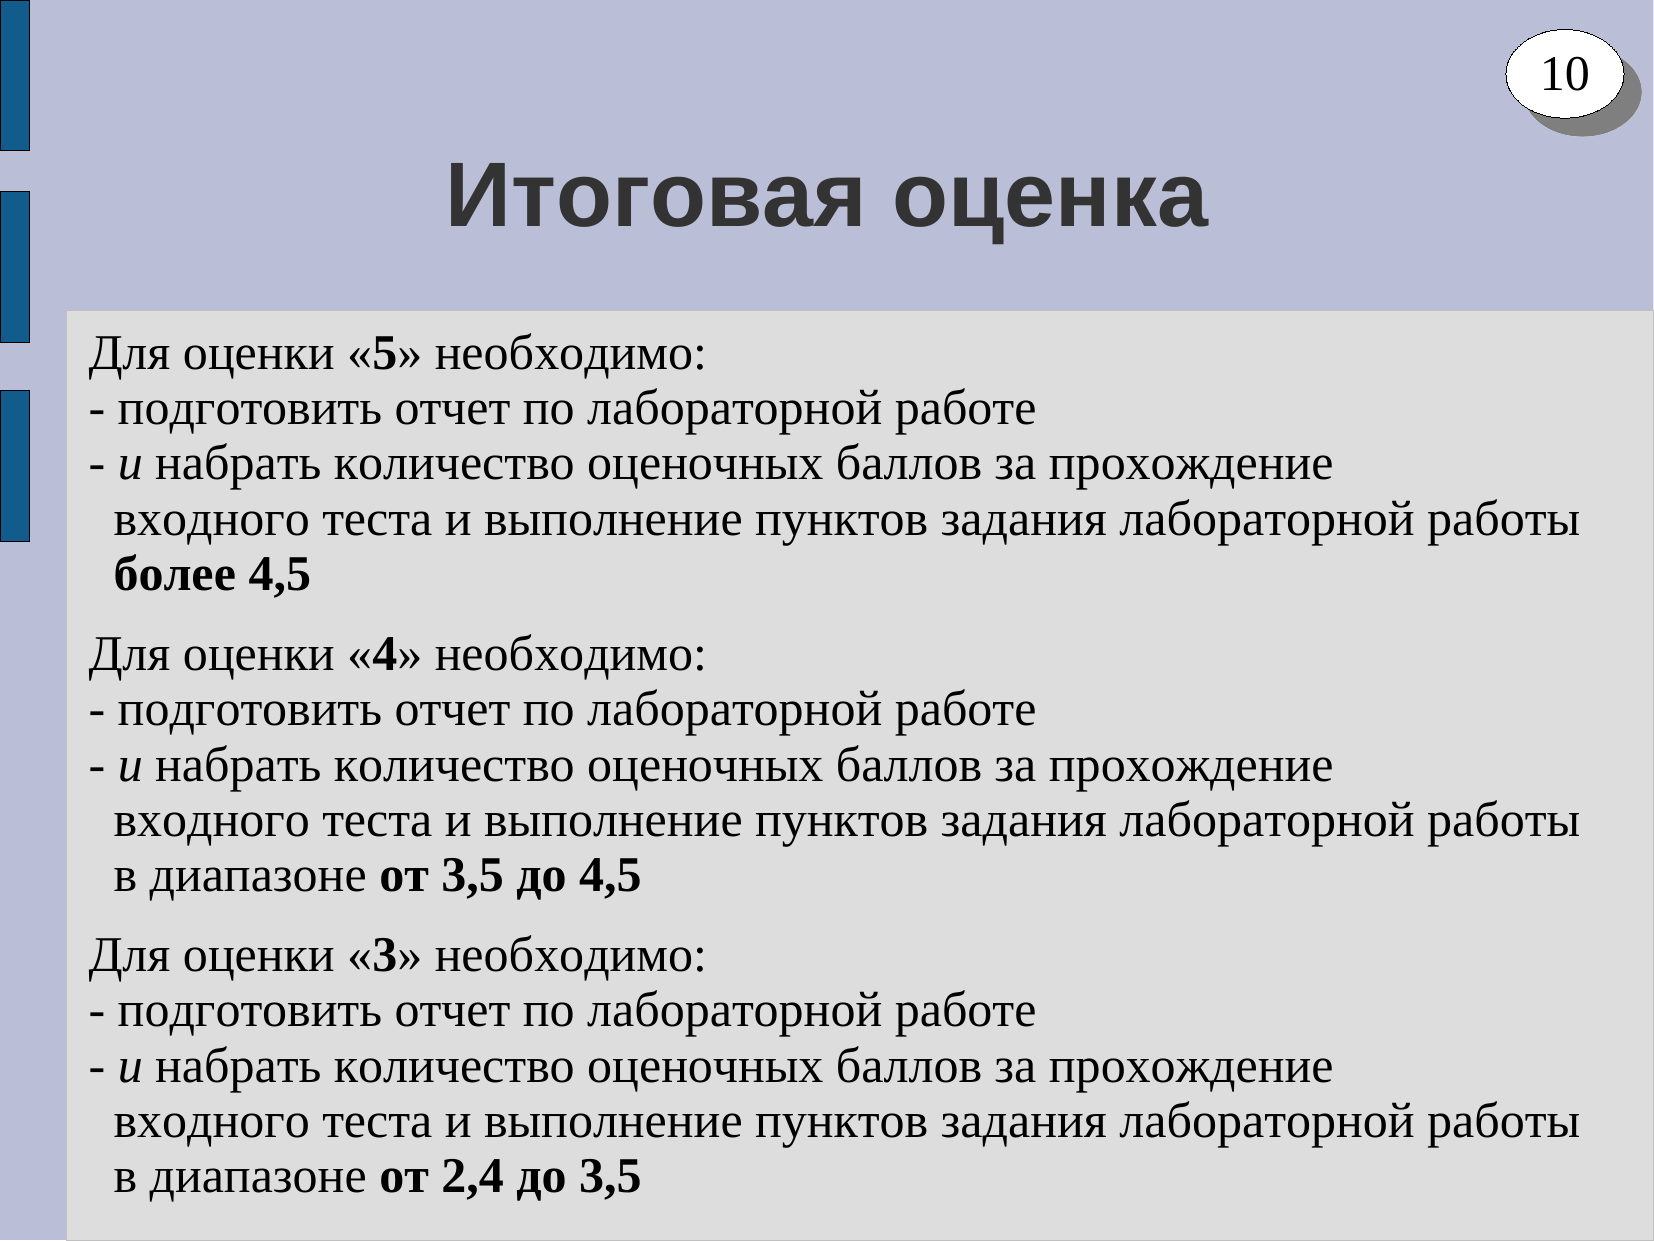

10
# Итоговая оценка
Для оценки «5» необходимо:
- подготовить отчет по лабораторной работе
- и набрать количество оценочных баллов за прохождение
 входного теста и выполнение пунктов задания лабораторной работы
 более 4,5
Для оценки «4» необходимо:
- подготовить отчет по лабораторной работе
- и набрать количество оценочных баллов за прохождение
 входного теста и выполнение пунктов задания лабораторной работы
 в диапазоне от 3,5 до 4,5
Для оценки «3» необходимо:
- подготовить отчет по лабораторной работе
- и набрать количество оценочных баллов за прохождение
 входного теста и выполнение пунктов задания лабораторной работы
 в диапазоне от 2,4 до 3,5